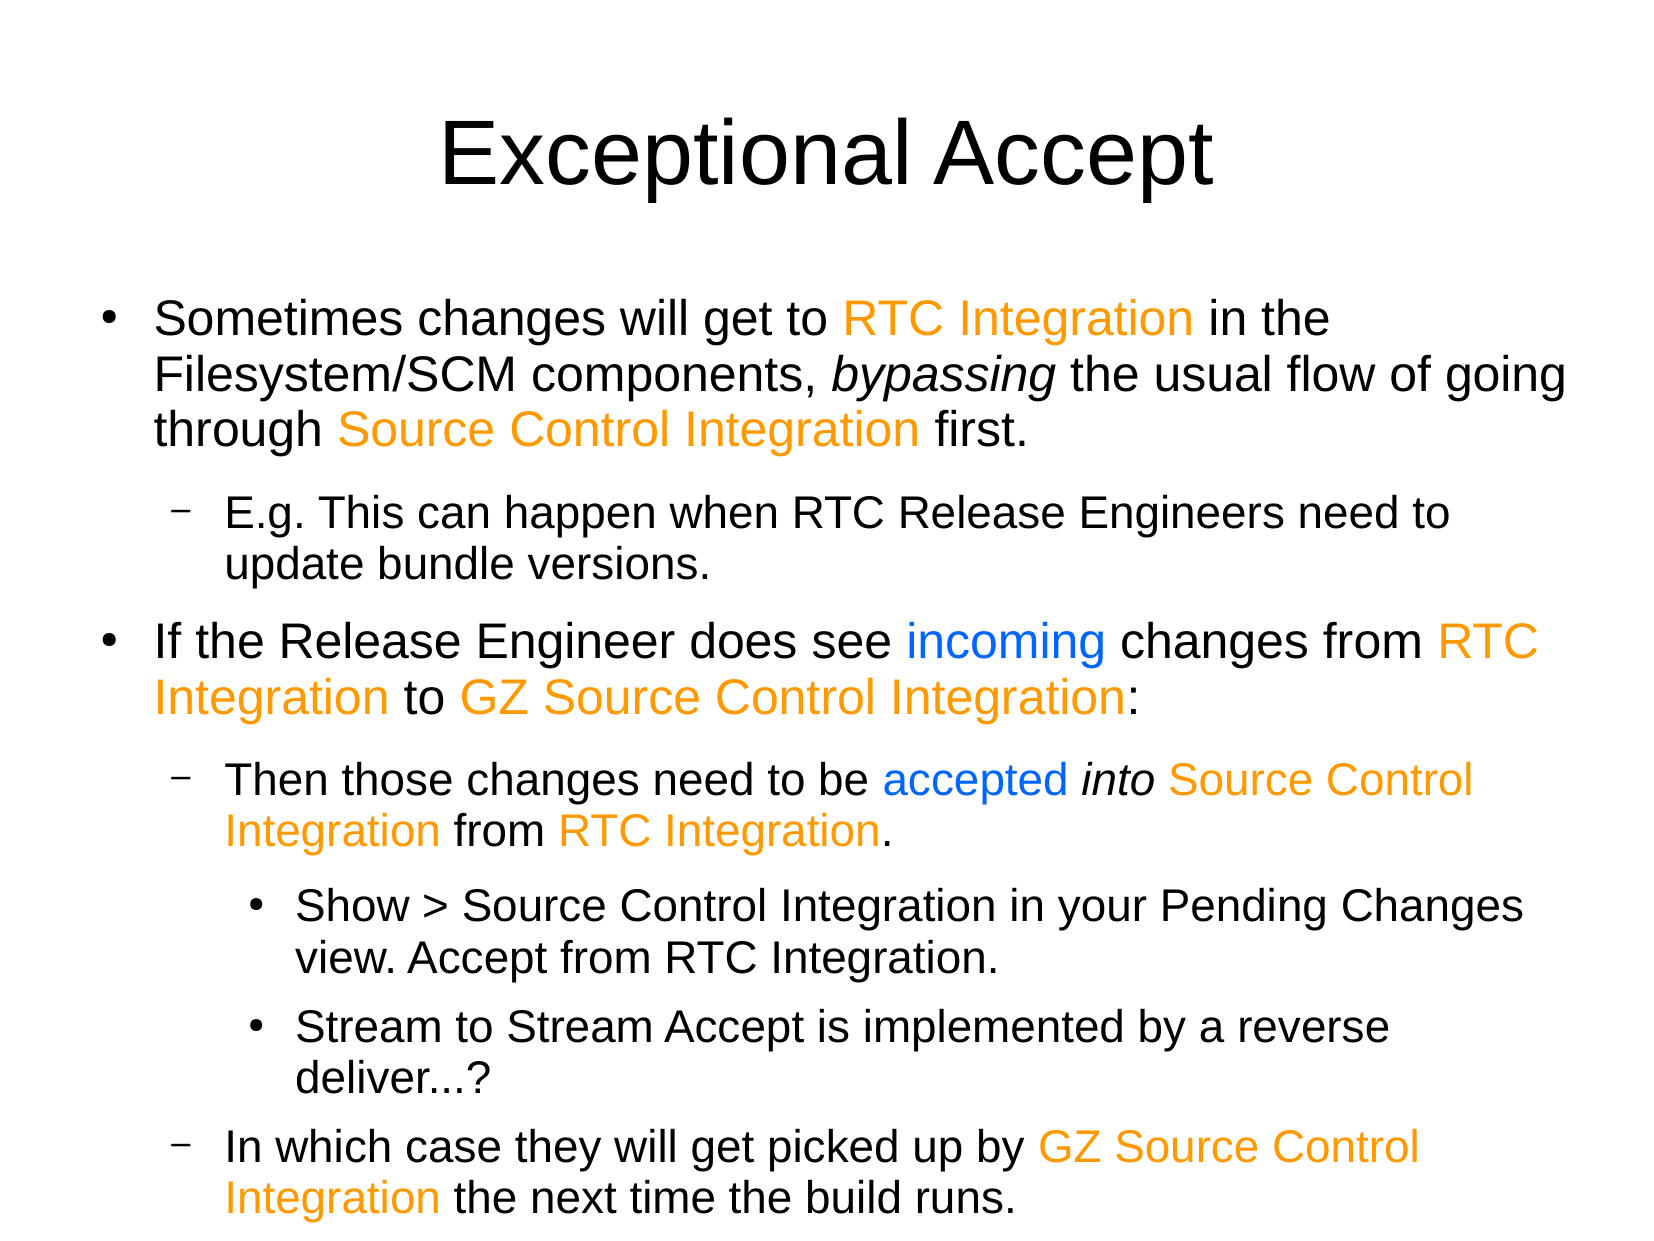

# Exceptional Accept
Sometimes changes will get to RTC Integration in the Filesystem/SCM components, bypassing the usual flow of going through Source Control Integration first.
E.g. This can happen when RTC Release Engineers need to update bundle versions.
If the Release Engineer does see incoming changes from RTC Integration to GZ Source Control Integration:
Then those changes need to be accepted into Source Control Integration from RTC Integration.
Show > Source Control Integration in your Pending Changes view. Accept from RTC Integration.
Stream to Stream Accept is implemented by a reverse deliver...?
In which case they will get picked up by GZ Source Control Integration the next time the build runs.